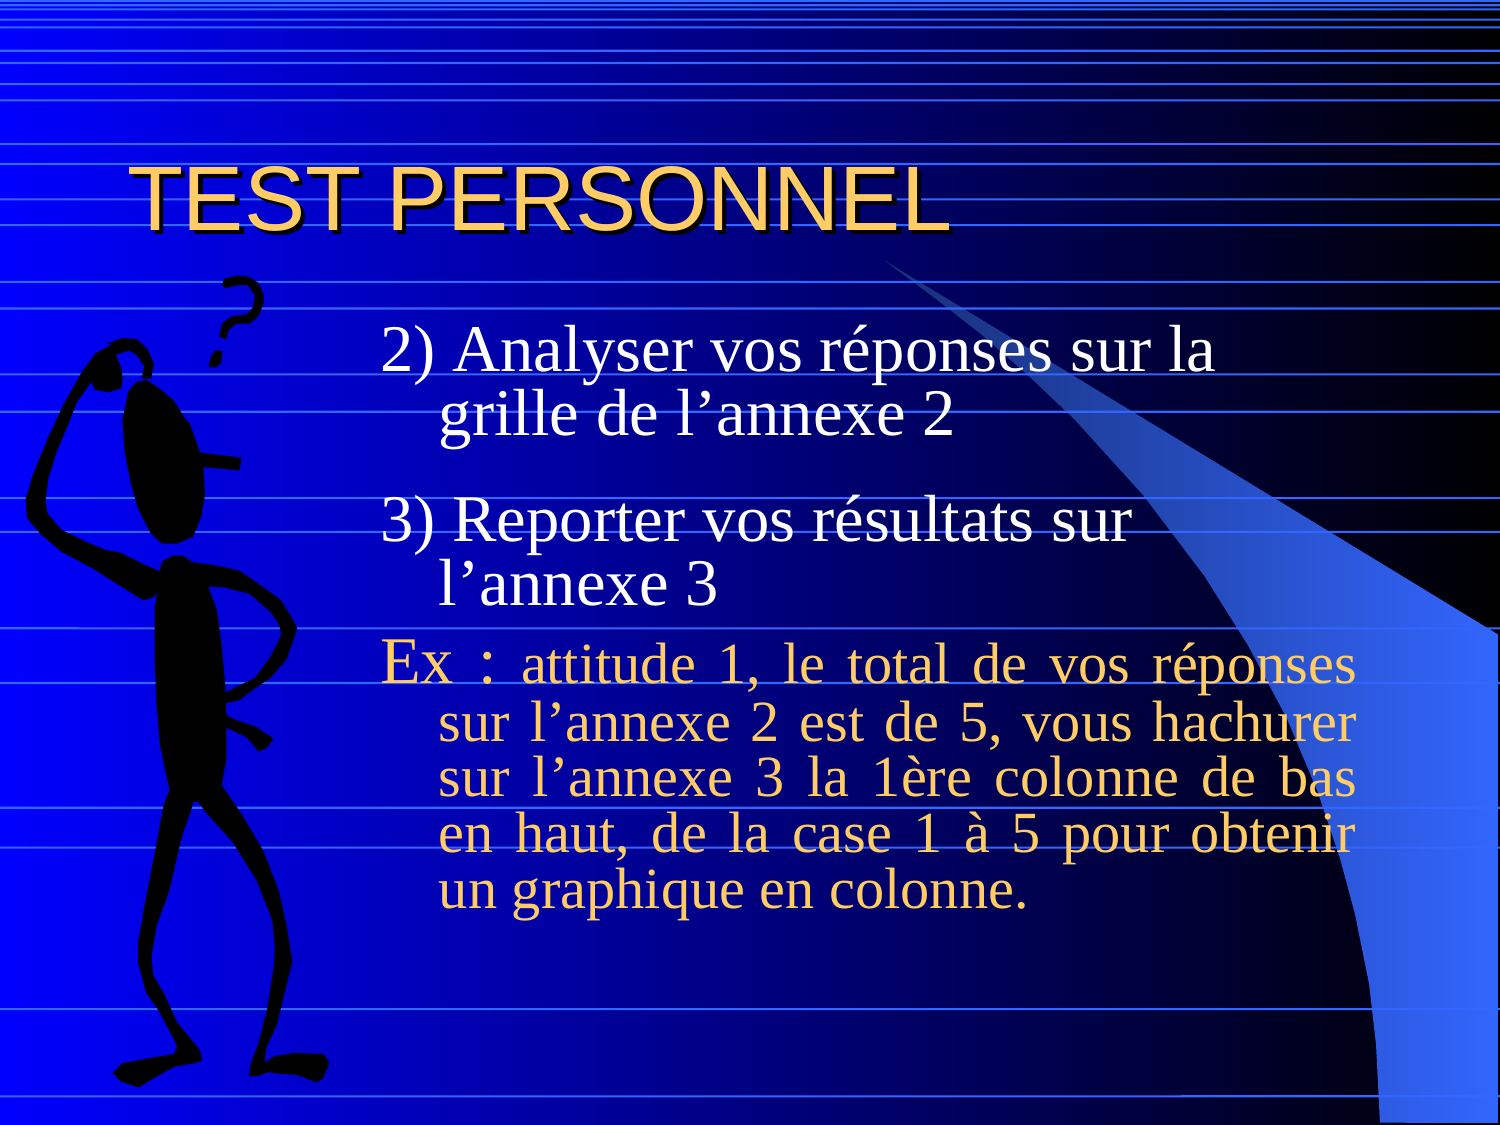

# TEST PERSONNEL
2) Analyser vos réponses sur la grille de l’annexe 2
3) Reporter vos résultats sur l’annexe 3
Ex : attitude 1, le total de vos réponses sur l’annexe 2 est de 5, vous hachurer sur l’annexe 3 la 1ère colonne de bas en haut, de la case 1 à 5 pour obtenir un graphique en colonne.